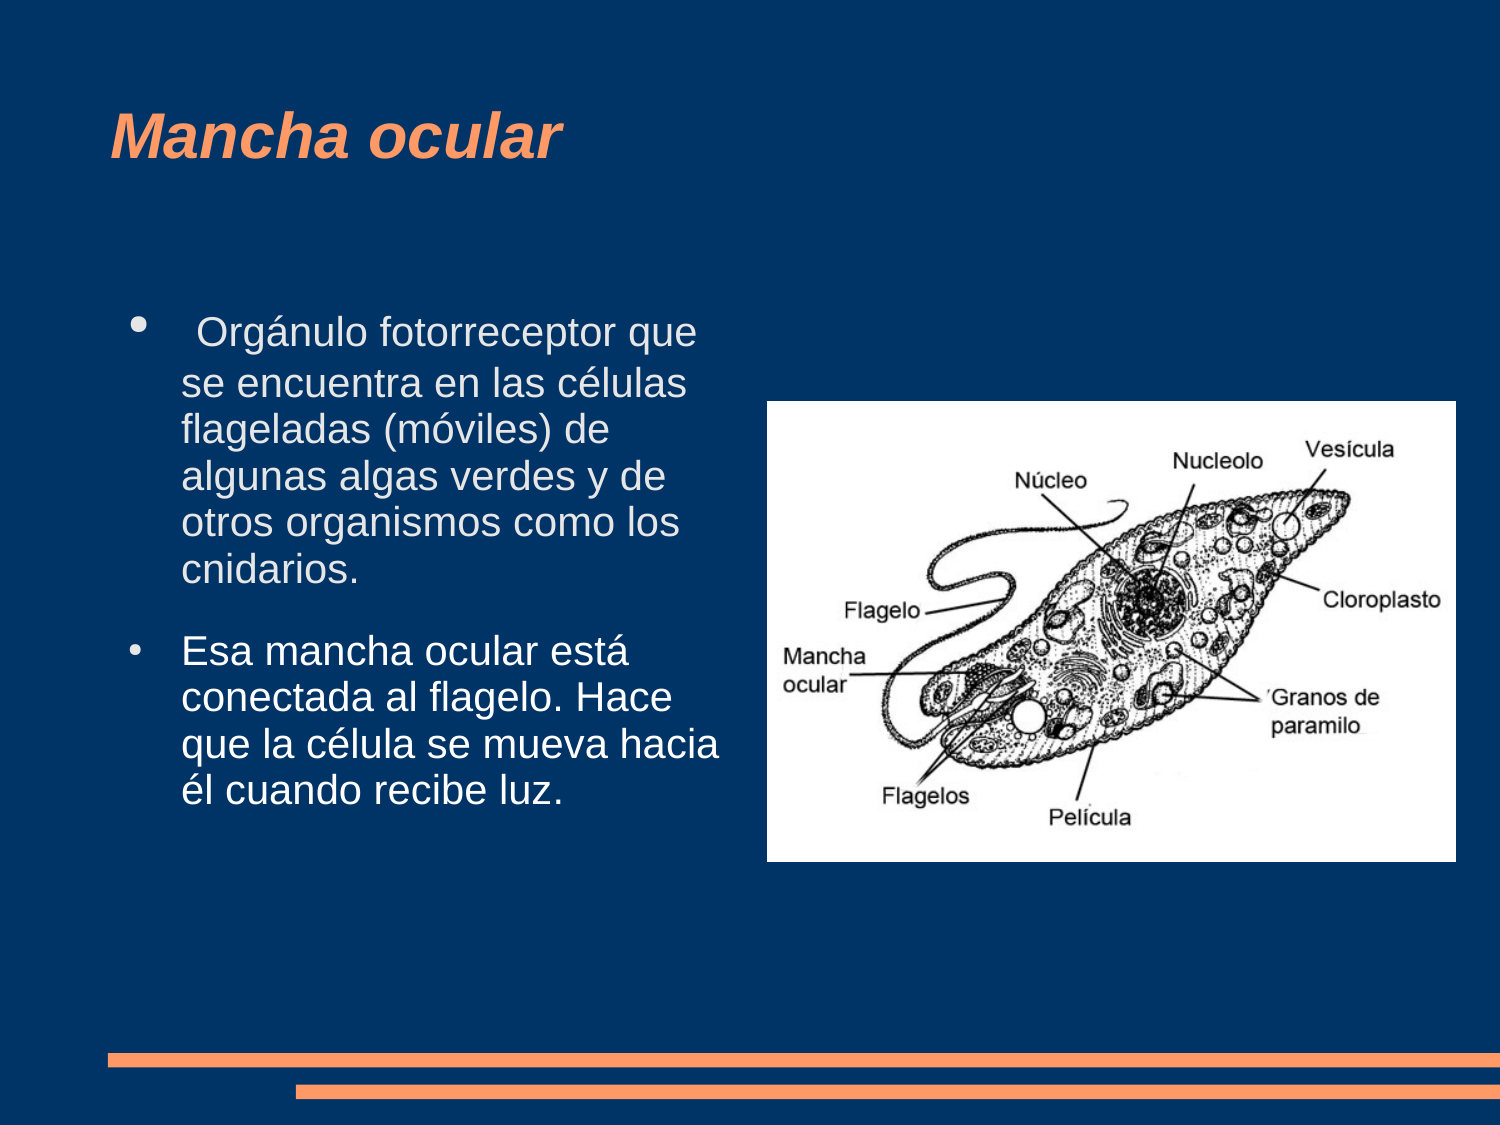

# Mancha ocular
 Orgánulo fotorreceptor que se encuentra en las células flageladas (móviles) de algunas algas verdes y de otros organismos como los cnidarios.
Esa mancha ocular está conectada al flagelo. Hace que la célula se mueva hacia él cuando recibe luz.